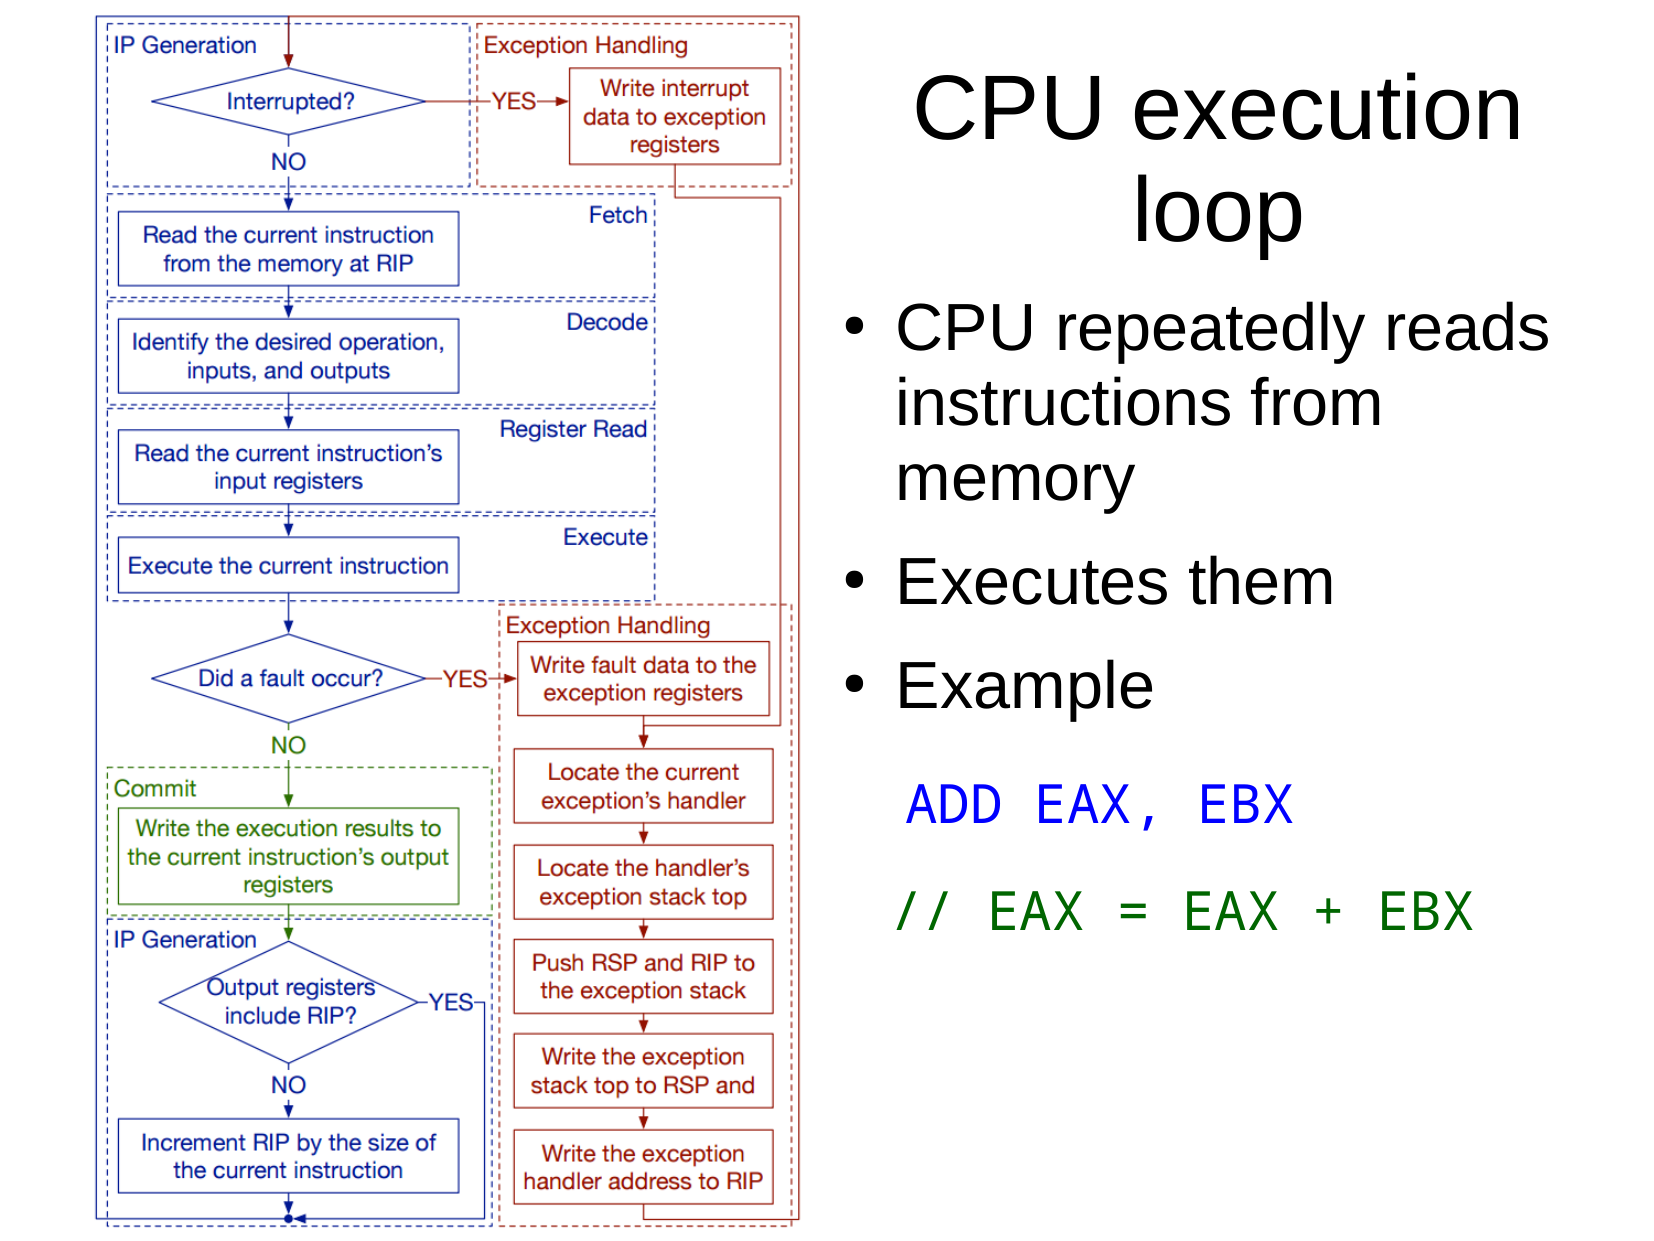

# CPU execution loop
CPU repeatedly reads instructions from memory
Executes them
Example
 ADD EAX, EBX
 // EAX = EAX + EBX